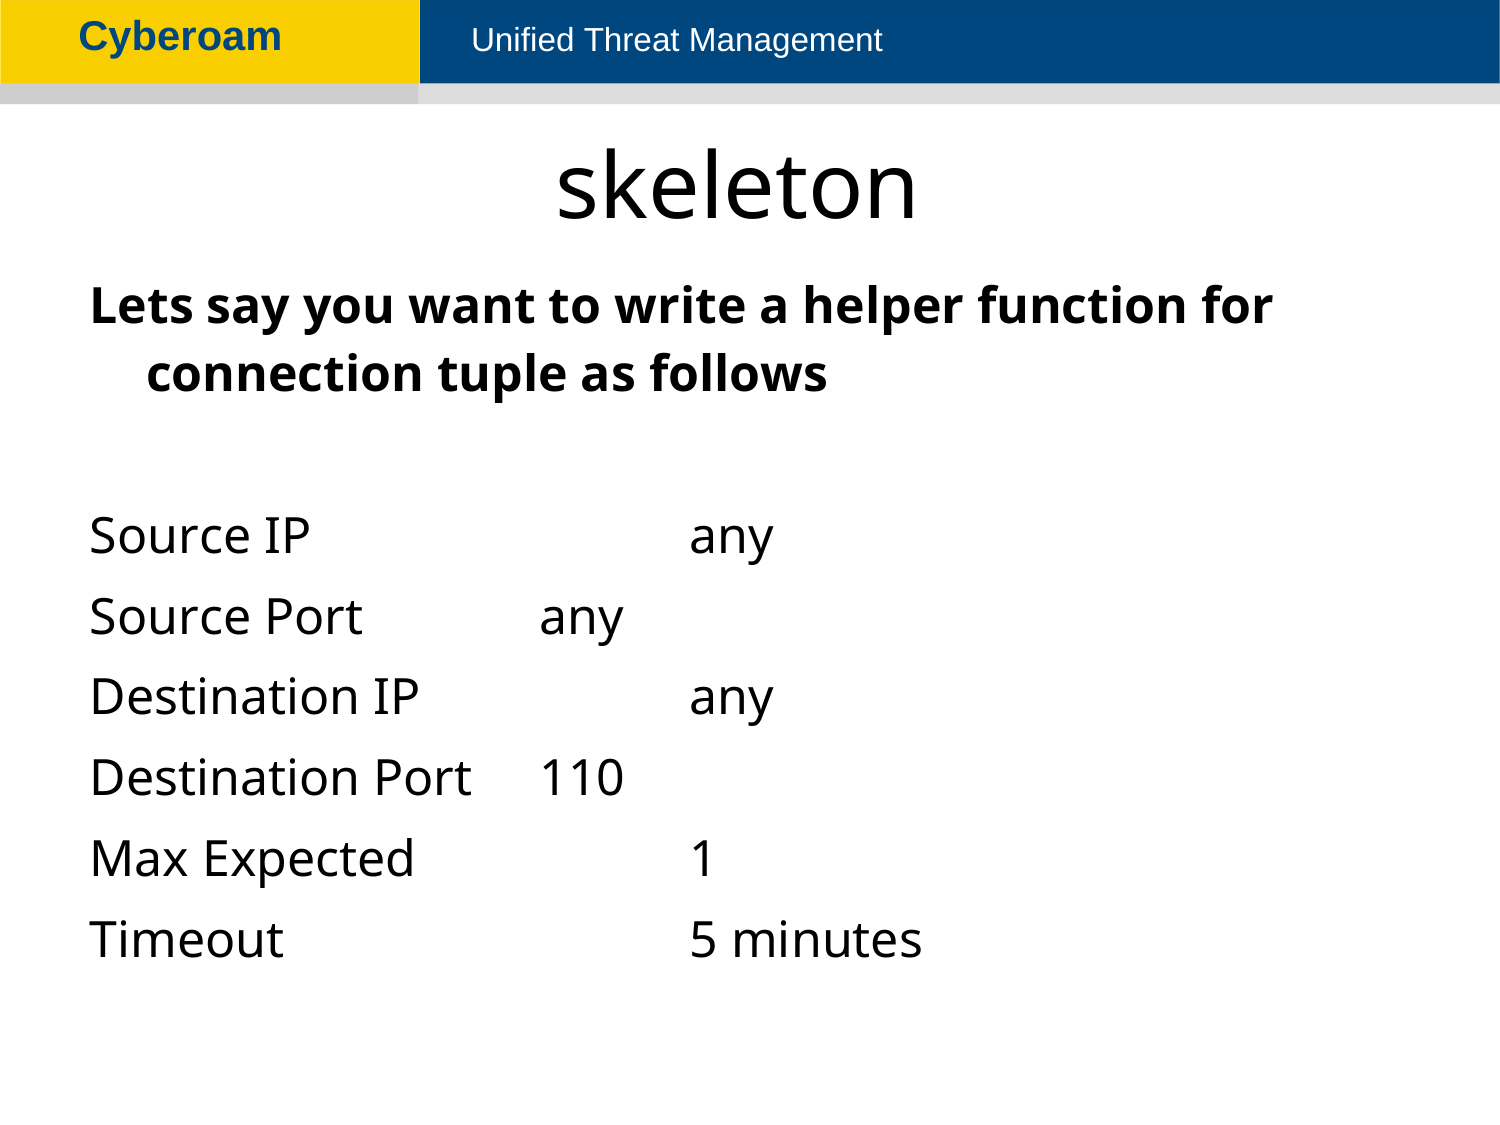

# skeleton
Lets say you want to write a helper function for connection tuple as follows
Source IP			any
Source Port		any
Destination IP		any
Destination Port	110
Max Expected		1
Timeout			5 minutes